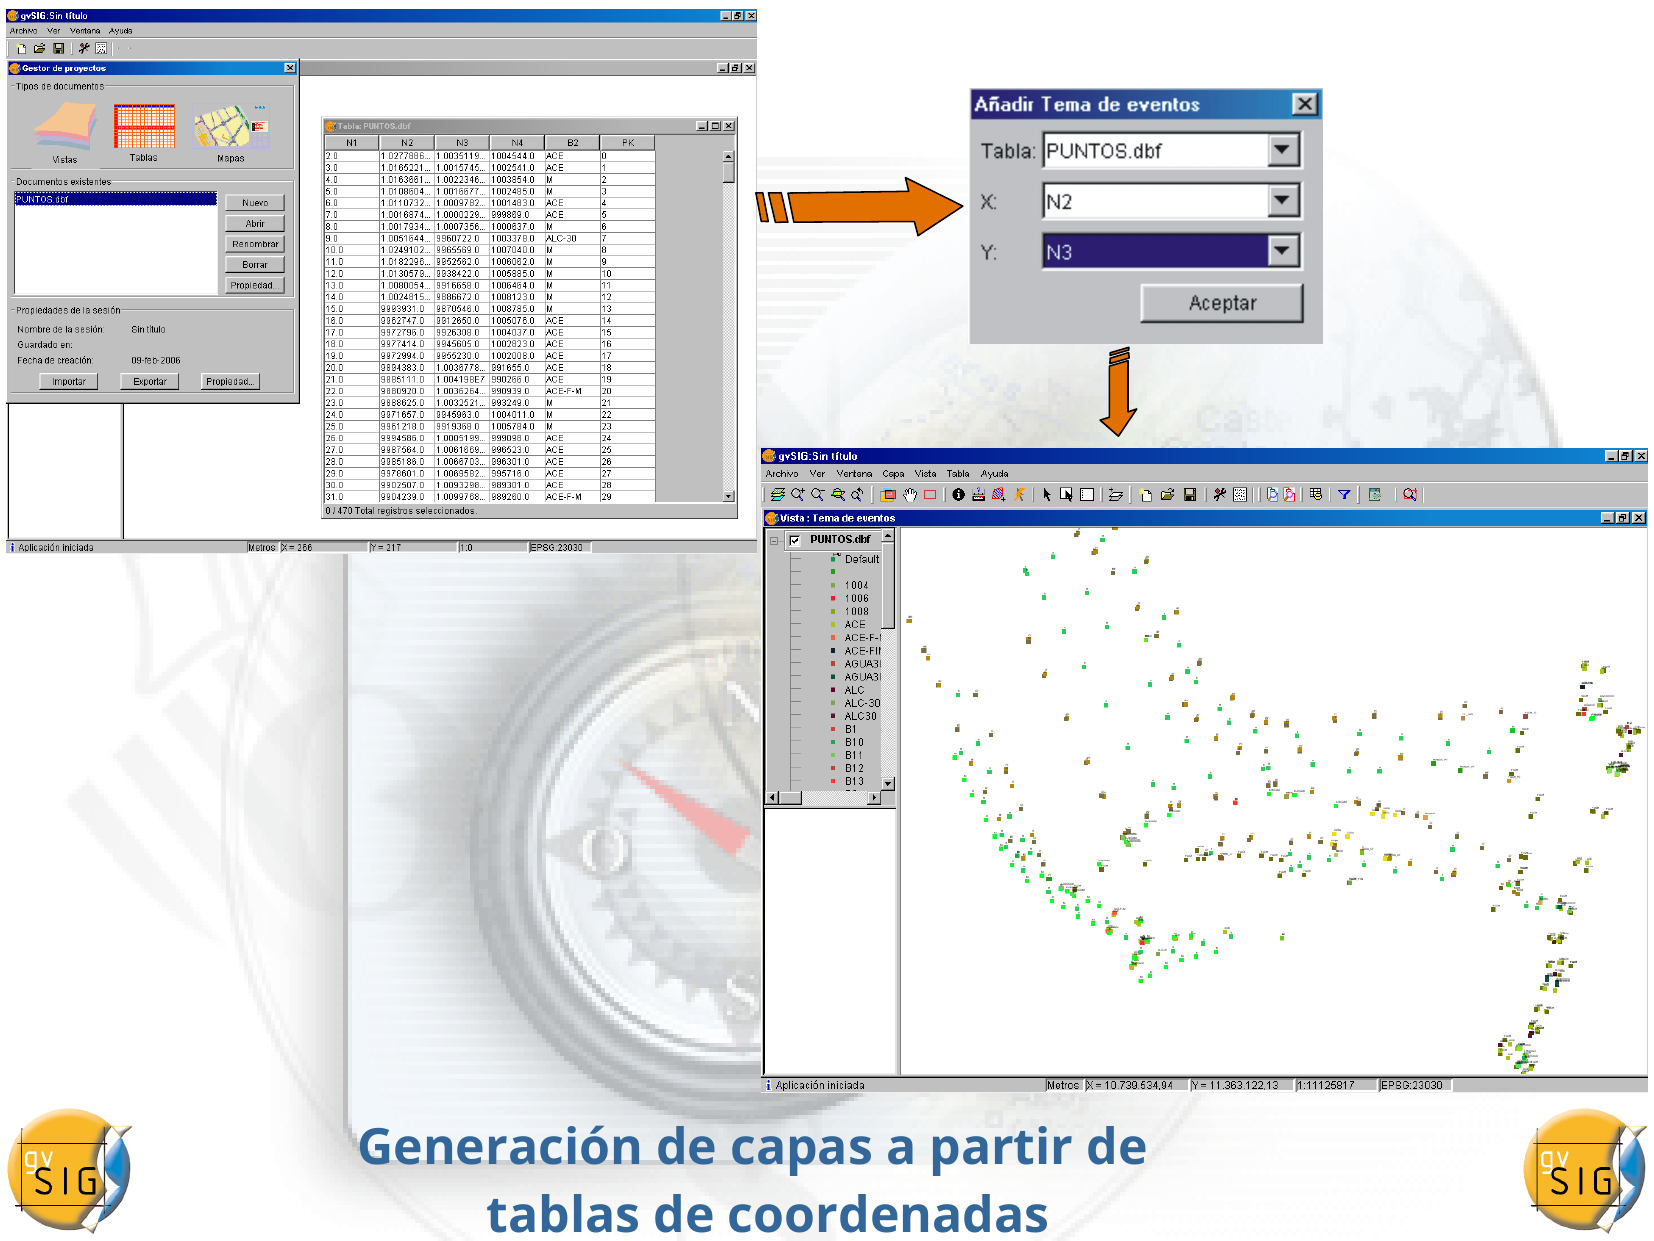

# Generación de capas a partir de tablas de coordenadas